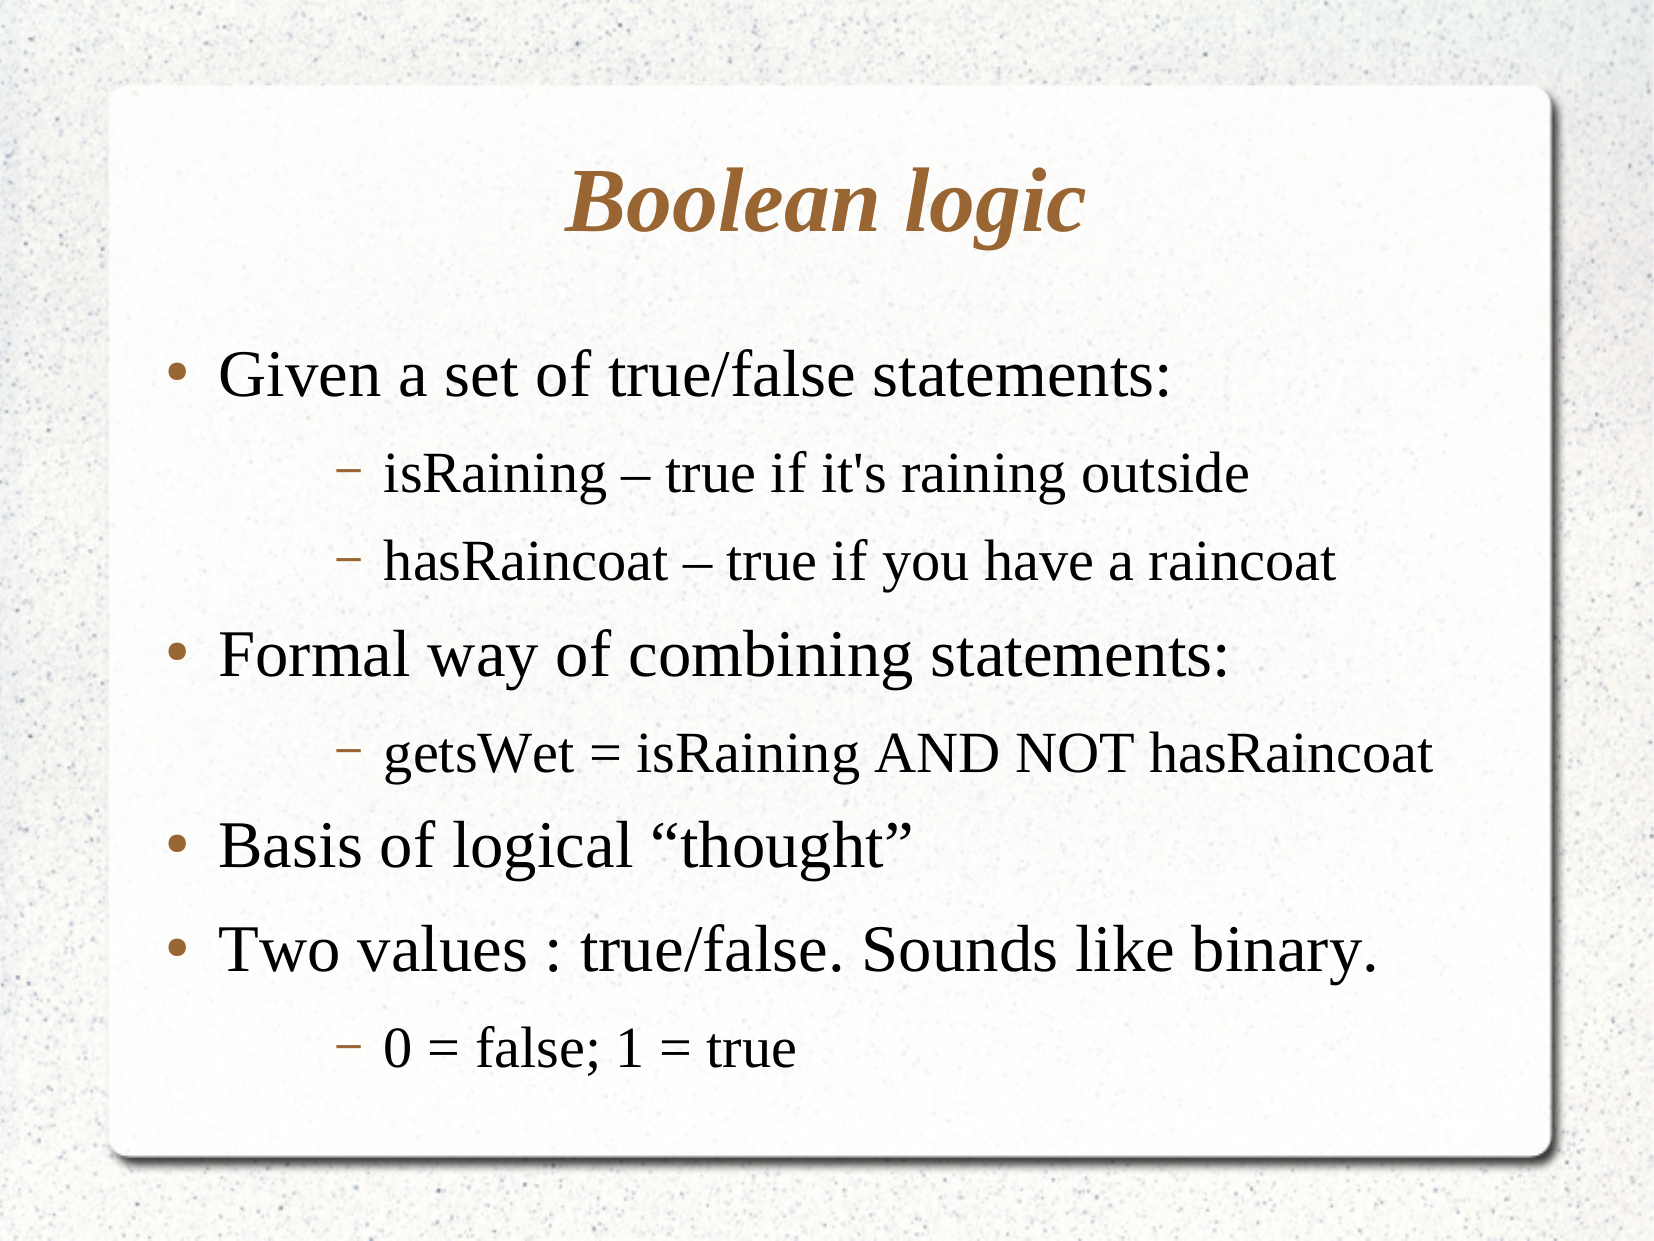

# Boolean logic
Given a set of true/false statements:
isRaining – true if it's raining outside
hasRaincoat – true if you have a raincoat
Formal way of combining statements:
getsWet = isRaining AND NOT hasRaincoat
Basis of logical “thought”
Two values : true/false. Sounds like binary.
0 = false; 1 = true